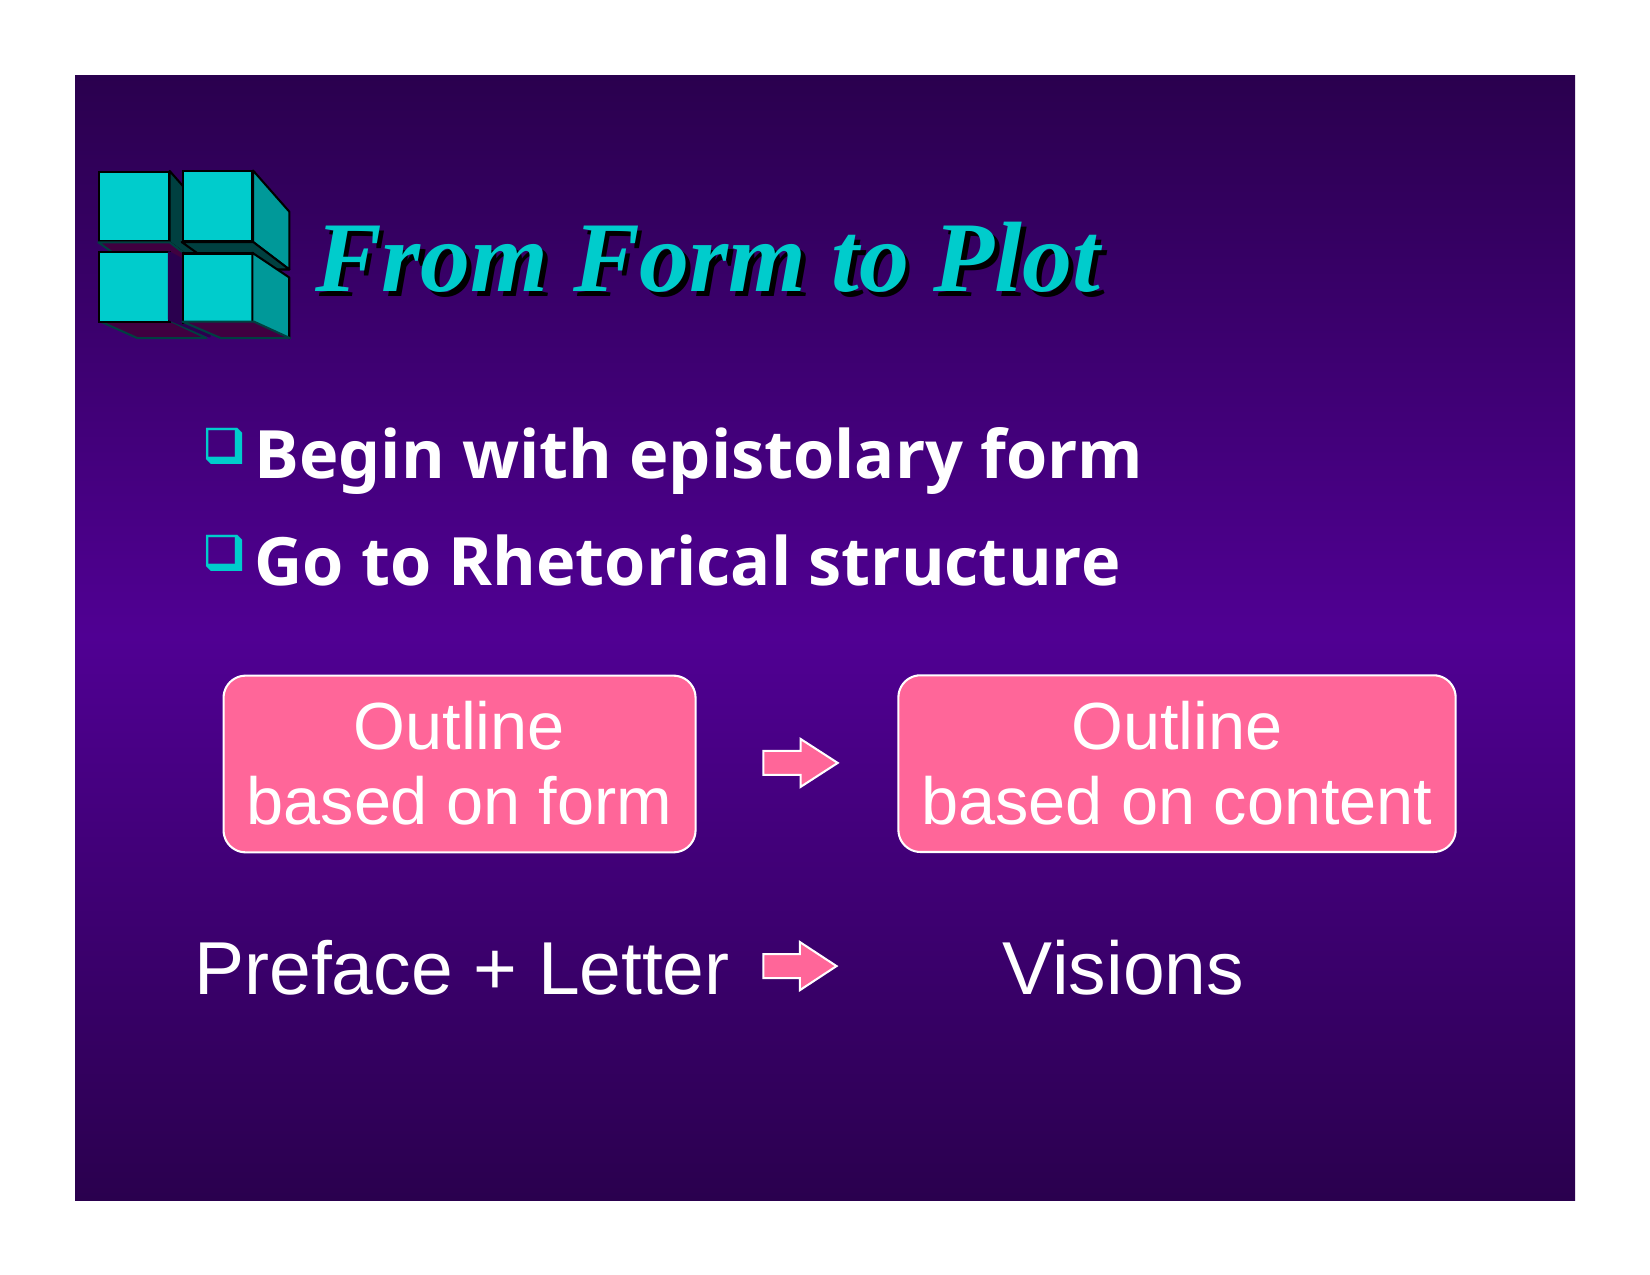

# From Form to Plot
Begin with epistolary form
Go to Rhetorical structure
Outline
based on content
Outline
based on form
Preface + Letter
Visions